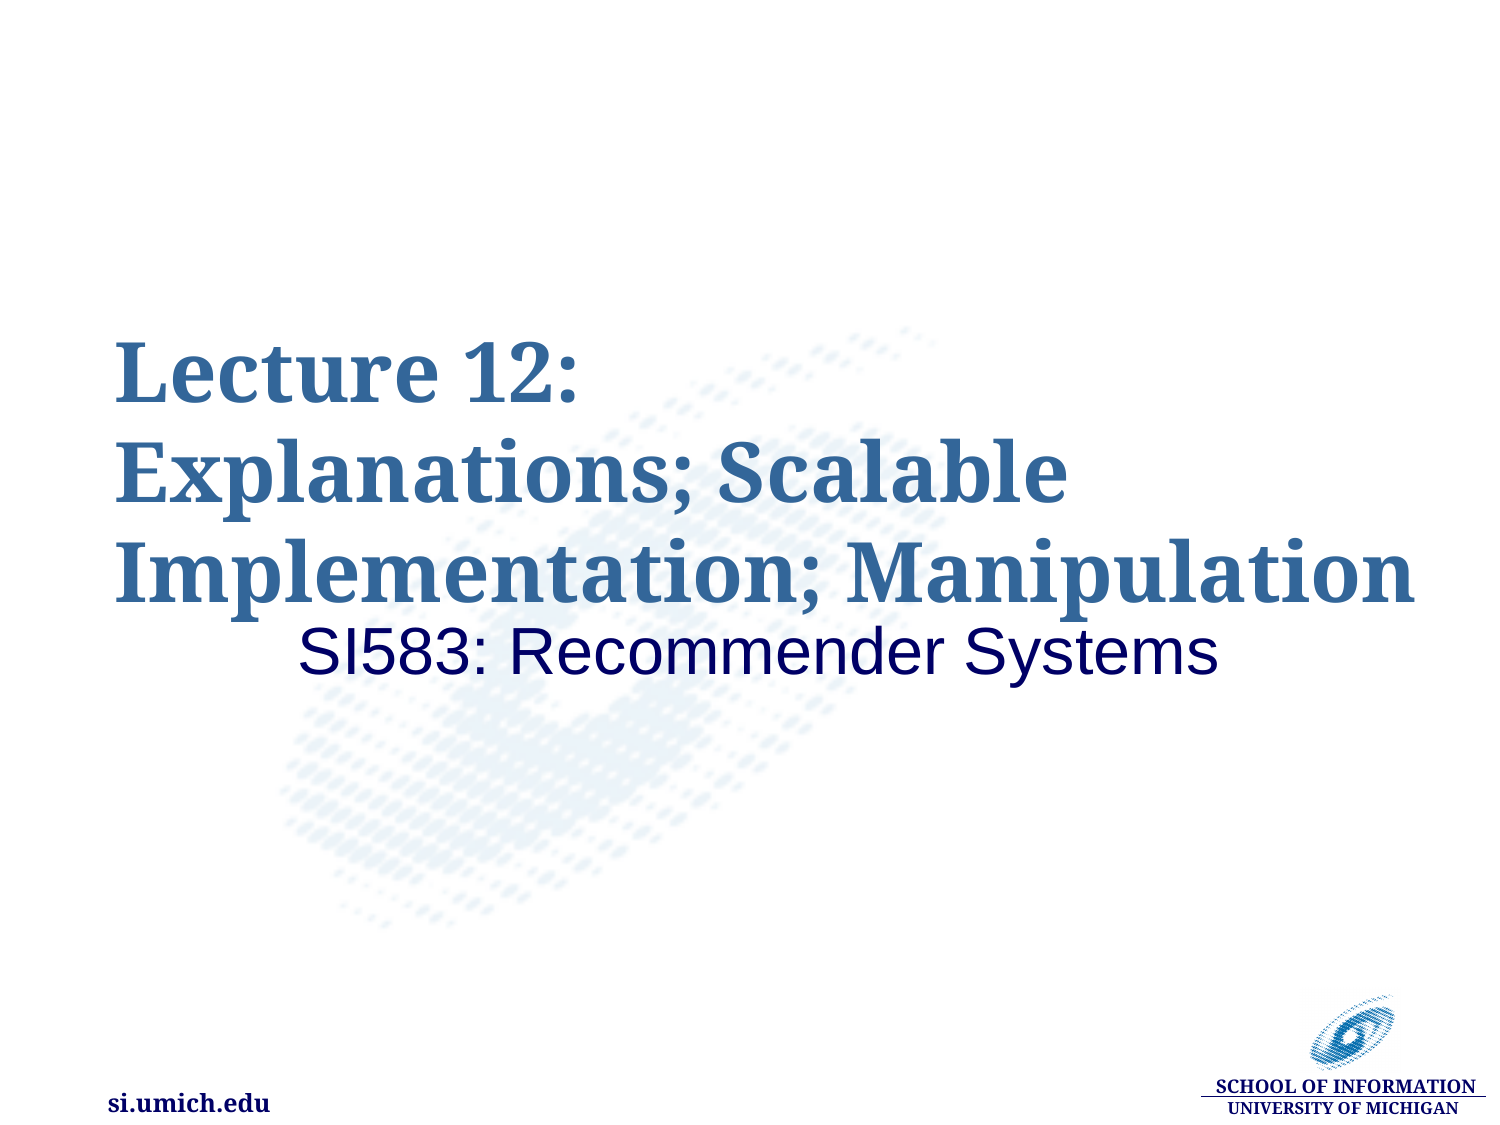

# Lecture 12: Explanations; Scalable Implementation; Manipulation
 SI583: Recommender Systems